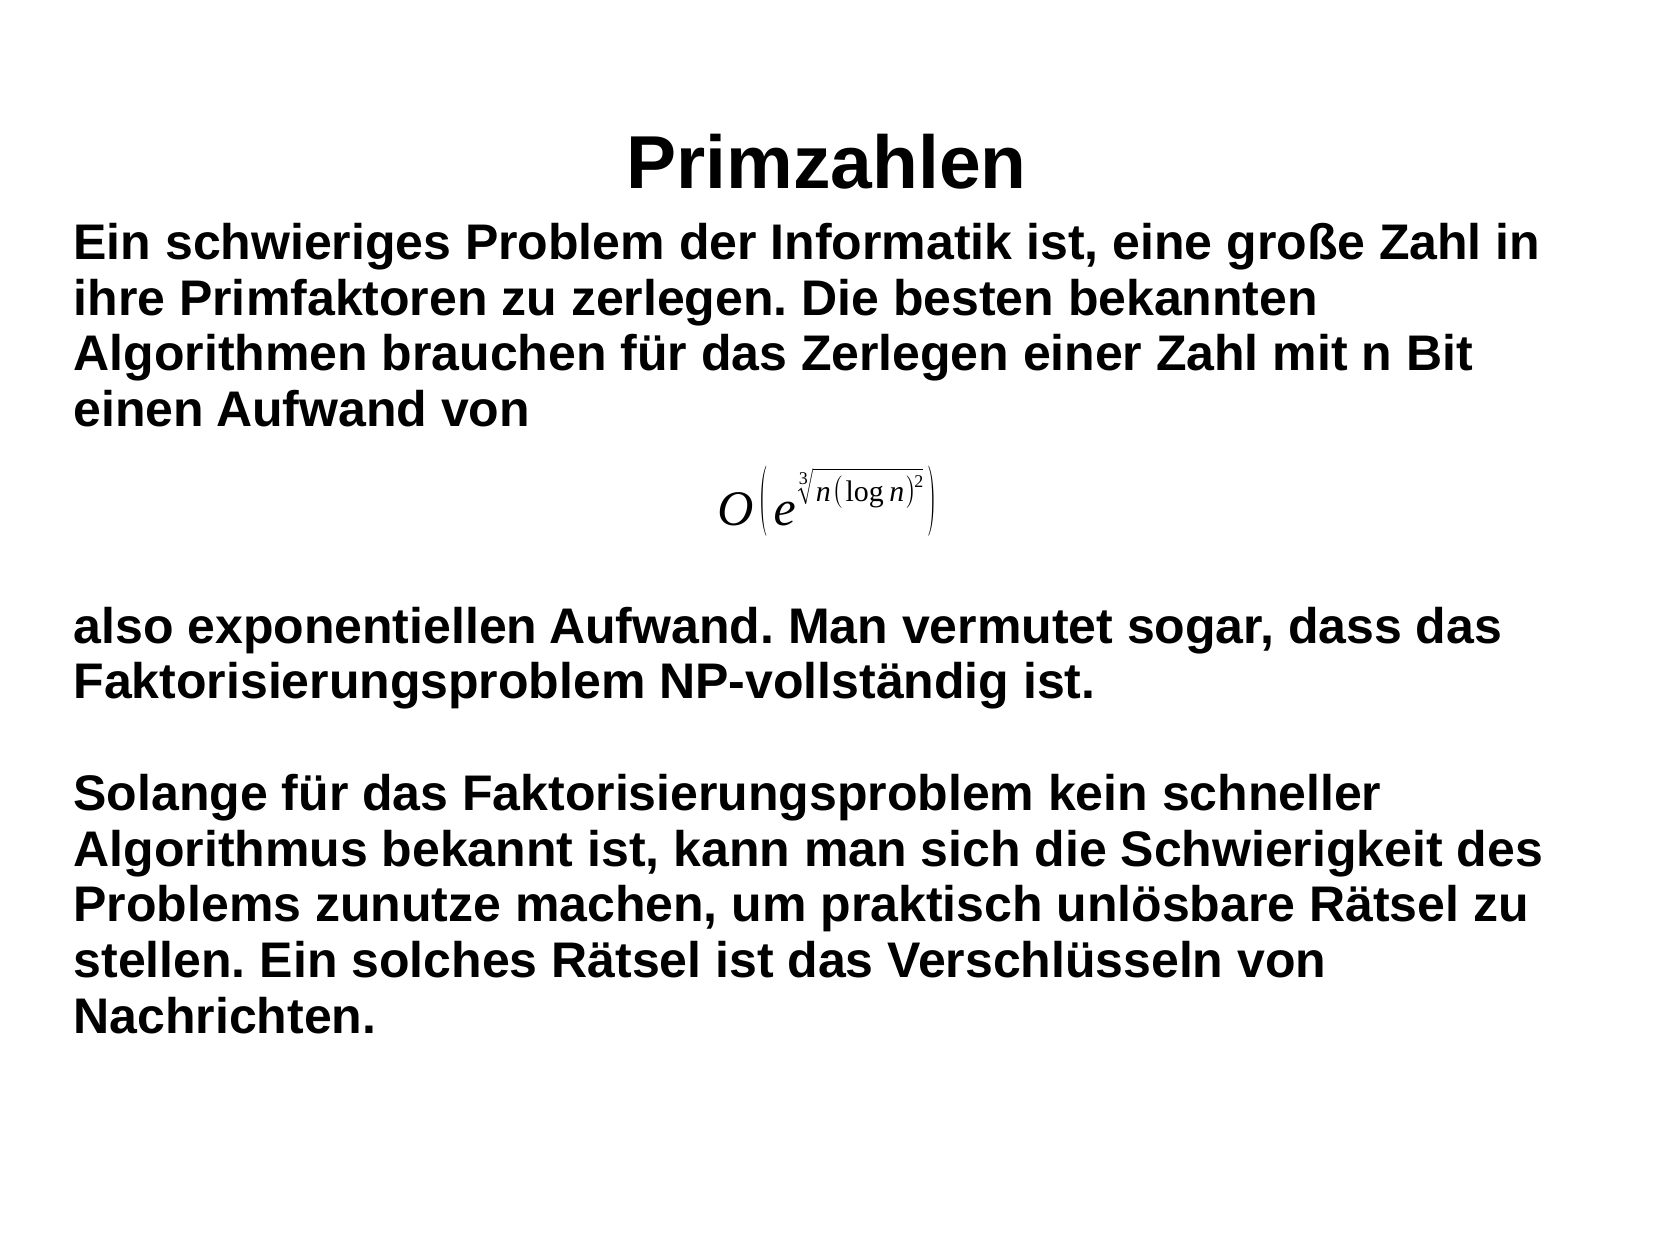

# Primzahlen
Ein schwieriges Problem der Informatik ist, eine große Zahl in ihre Primfaktoren zu zerlegen. Die besten bekannten Algorithmen brauchen für das Zerlegen einer Zahl mit n Bit einen Aufwand von
also exponentiellen Aufwand. Man vermutet sogar, dass das Faktorisierungsproblem NP-vollständig ist.
Solange für das Faktorisierungsproblem kein schneller Algorithmus bekannt ist, kann man sich die Schwierigkeit des Problems zunutze machen, um praktisch unlösbare Rätsel zu stellen. Ein solches Rätsel ist das Verschlüsseln von Nachrichten.